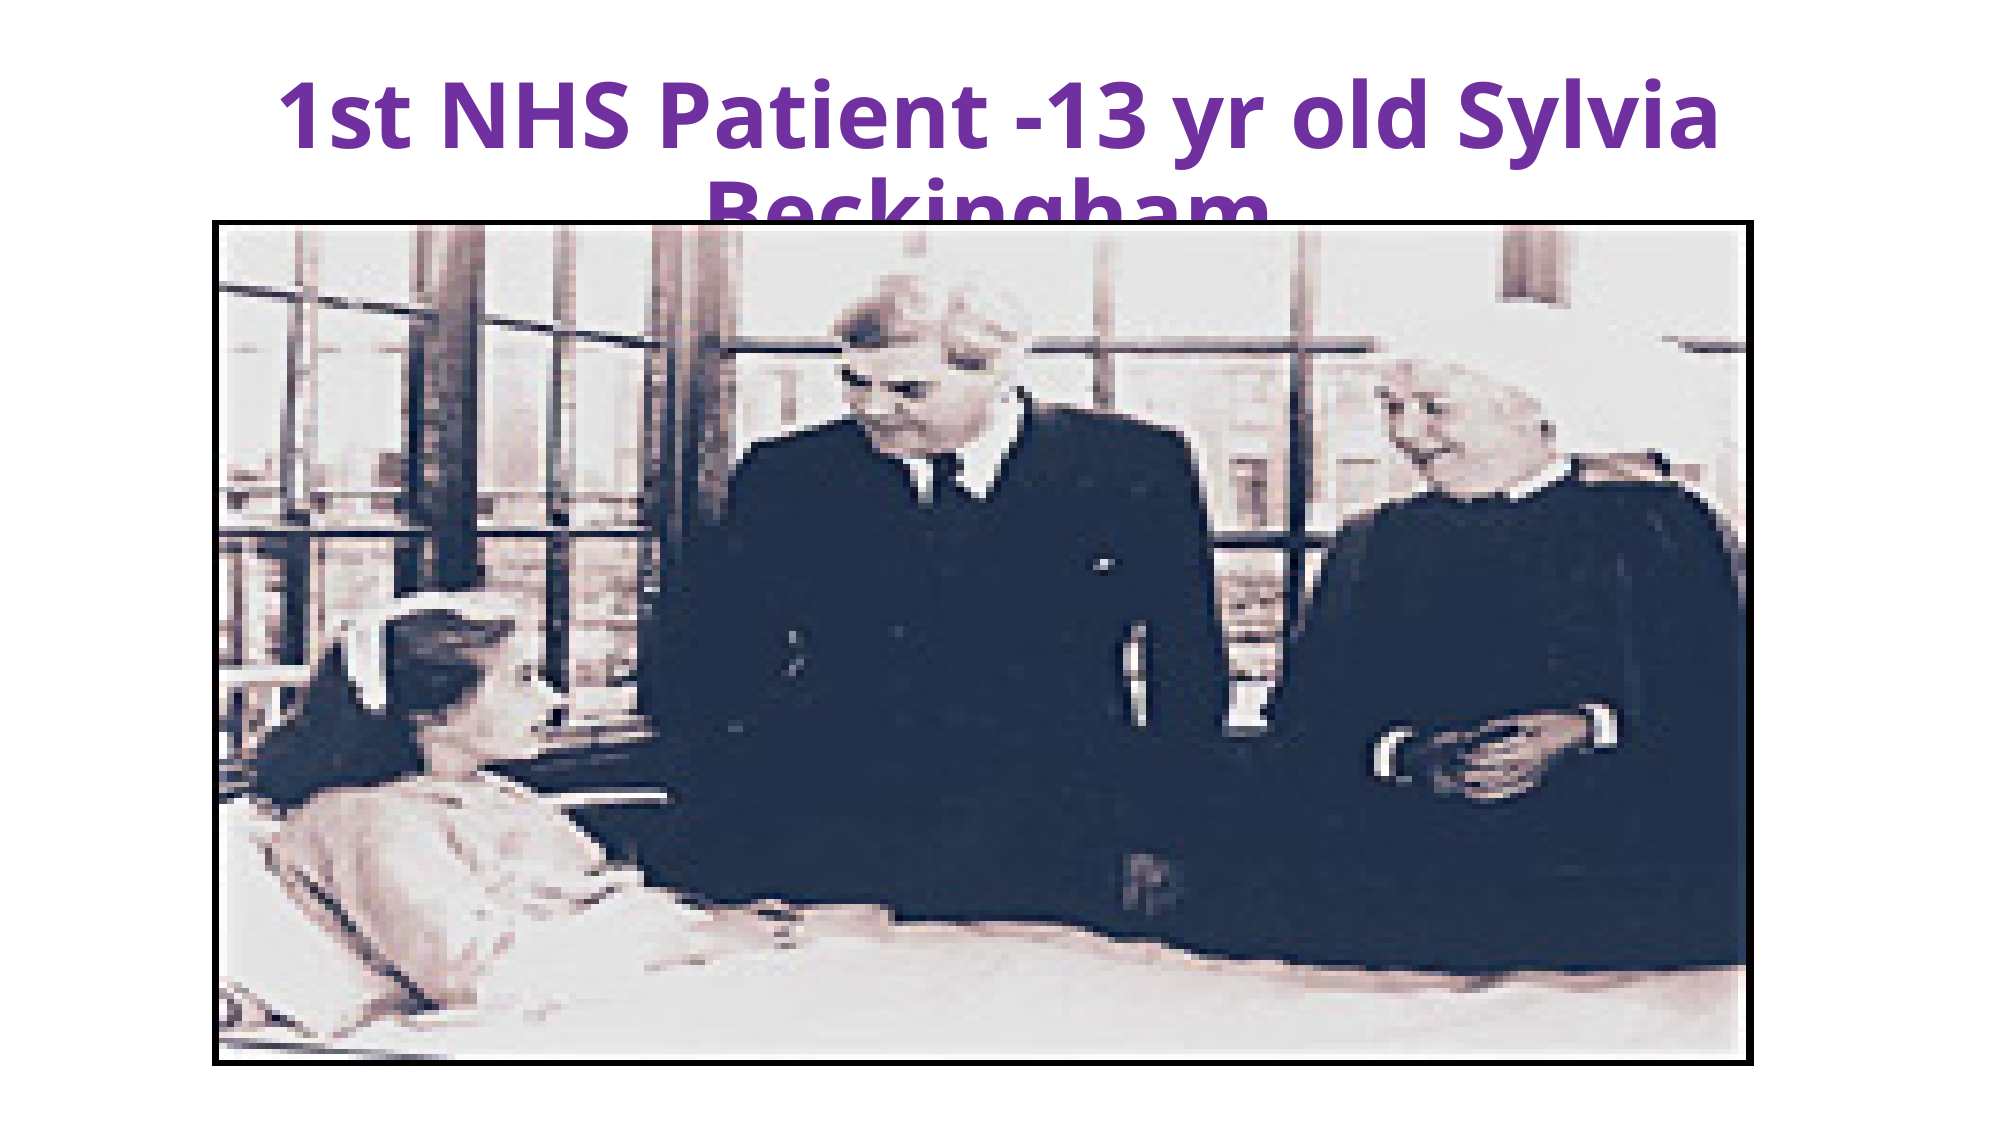

# 1st NHS Patient -13 yr old Sylvia Beckingham